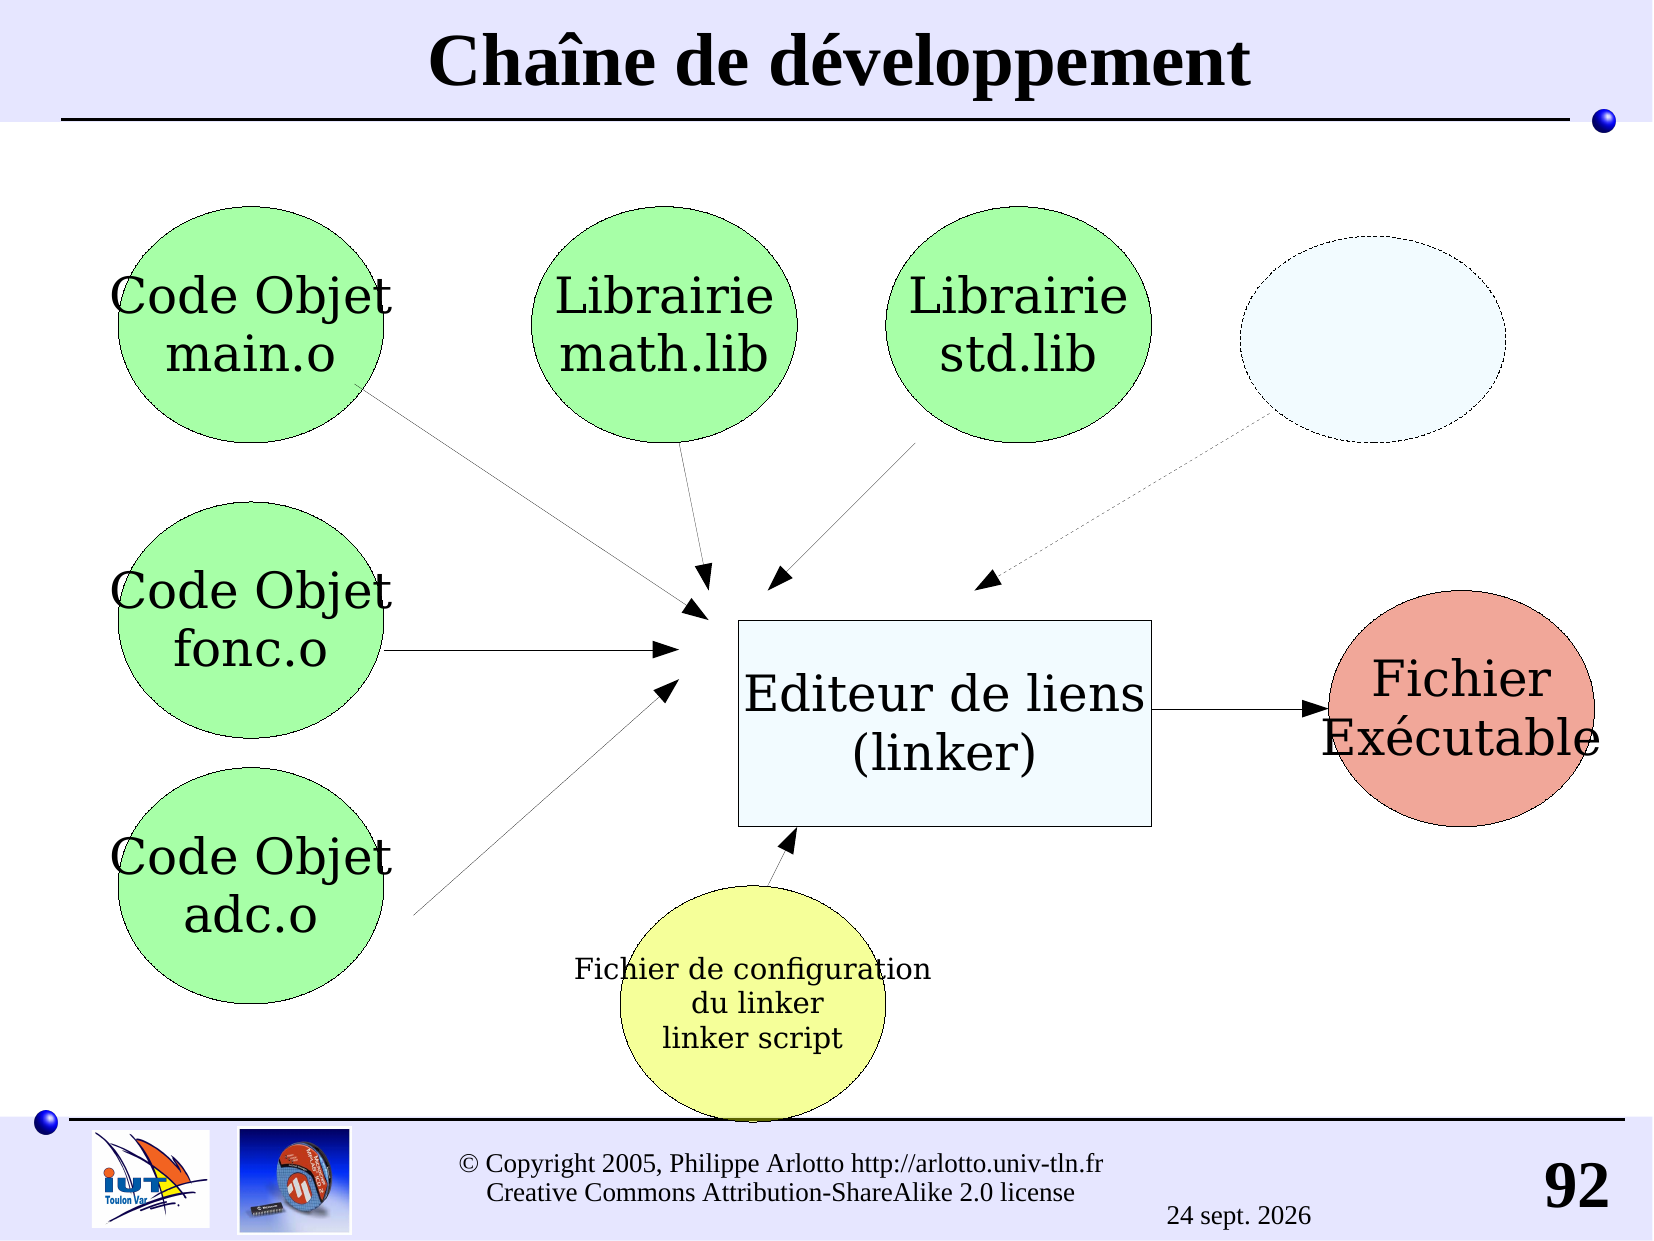

# Chaîne de développement
Code Objet
main.o
Librairie
math.lib
Librairie
std.lib
Code Objet
fonc.o
Fichier
Exécutable
Editeur de liens
(linker)
Code Objet
adc.o
Fichier de configuration
 du linker
linker script